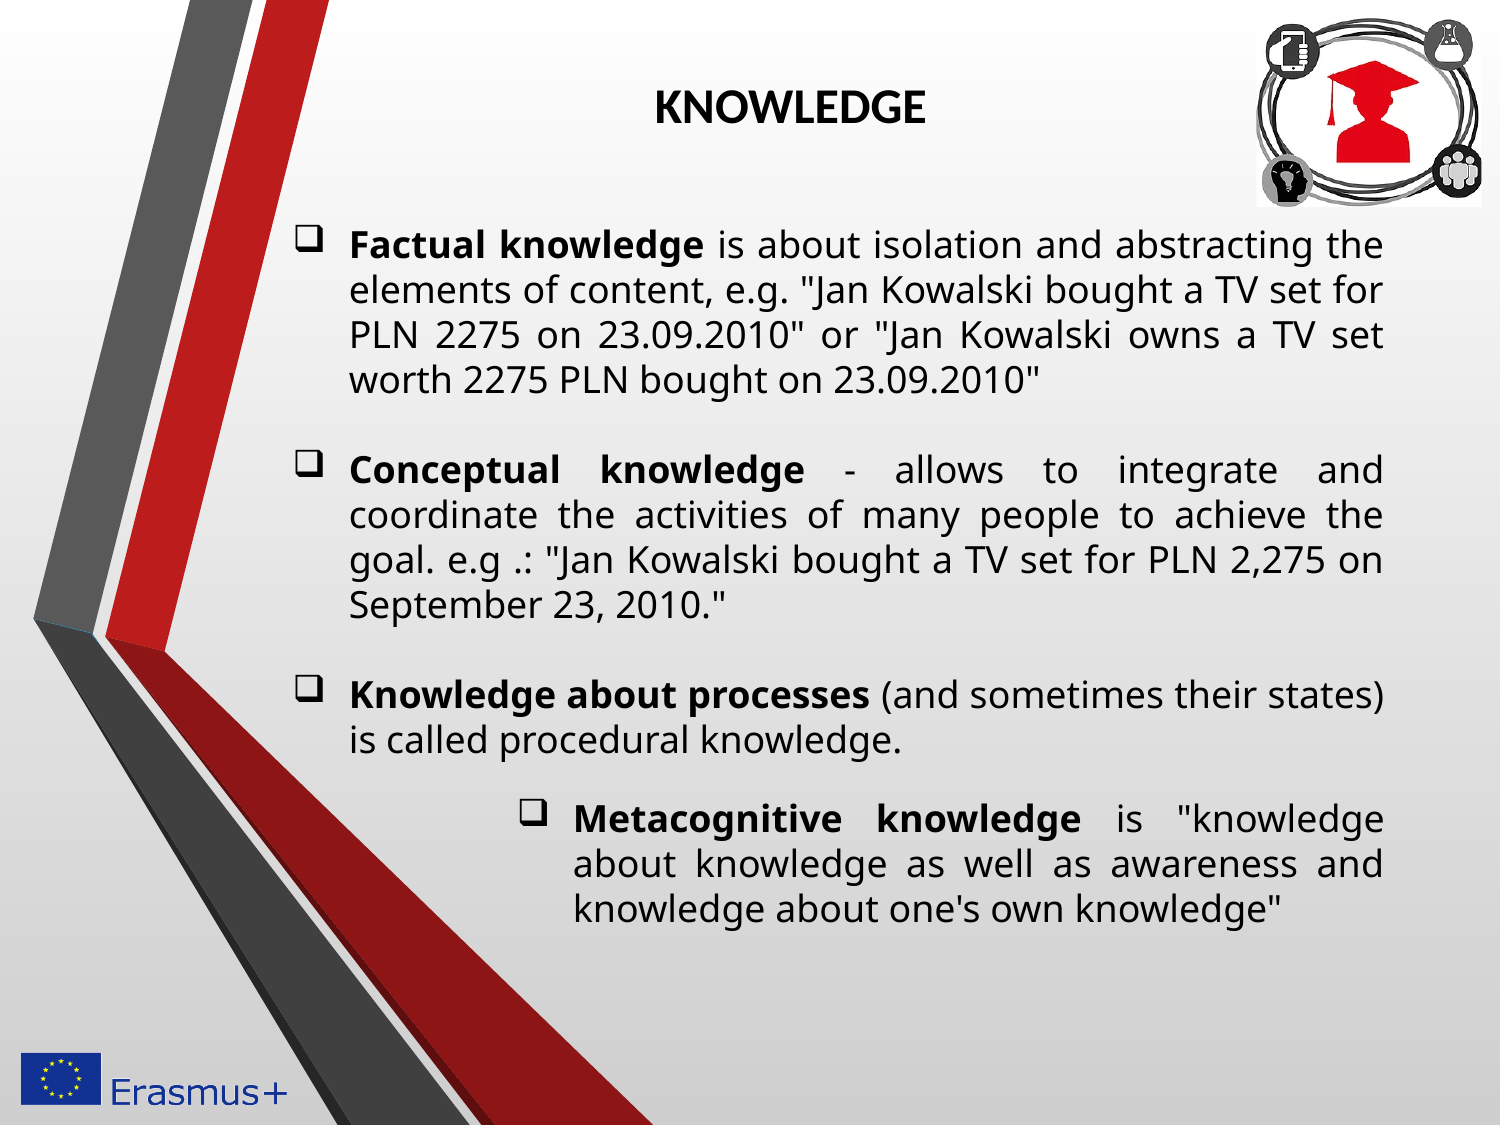

KNOWLEDGE
Factual knowledge is about isolation and abstracting the elements of content, e.g. "Jan Kowalski bought a TV set for PLN 2275 on 23.09.2010" or "Jan Kowalski owns a TV set worth 2275 PLN bought on 23.09.2010"
Conceptual knowledge - allows to integrate and coordinate the activities of many people to achieve the goal. e.g .: "Jan Kowalski bought a TV set for PLN 2,275 on September 23, 2010."
Knowledge about processes (and sometimes their states) is called procedural knowledge.
Metacognitive knowledge is "knowledge about knowledge as well as awareness and knowledge about one's own knowledge"